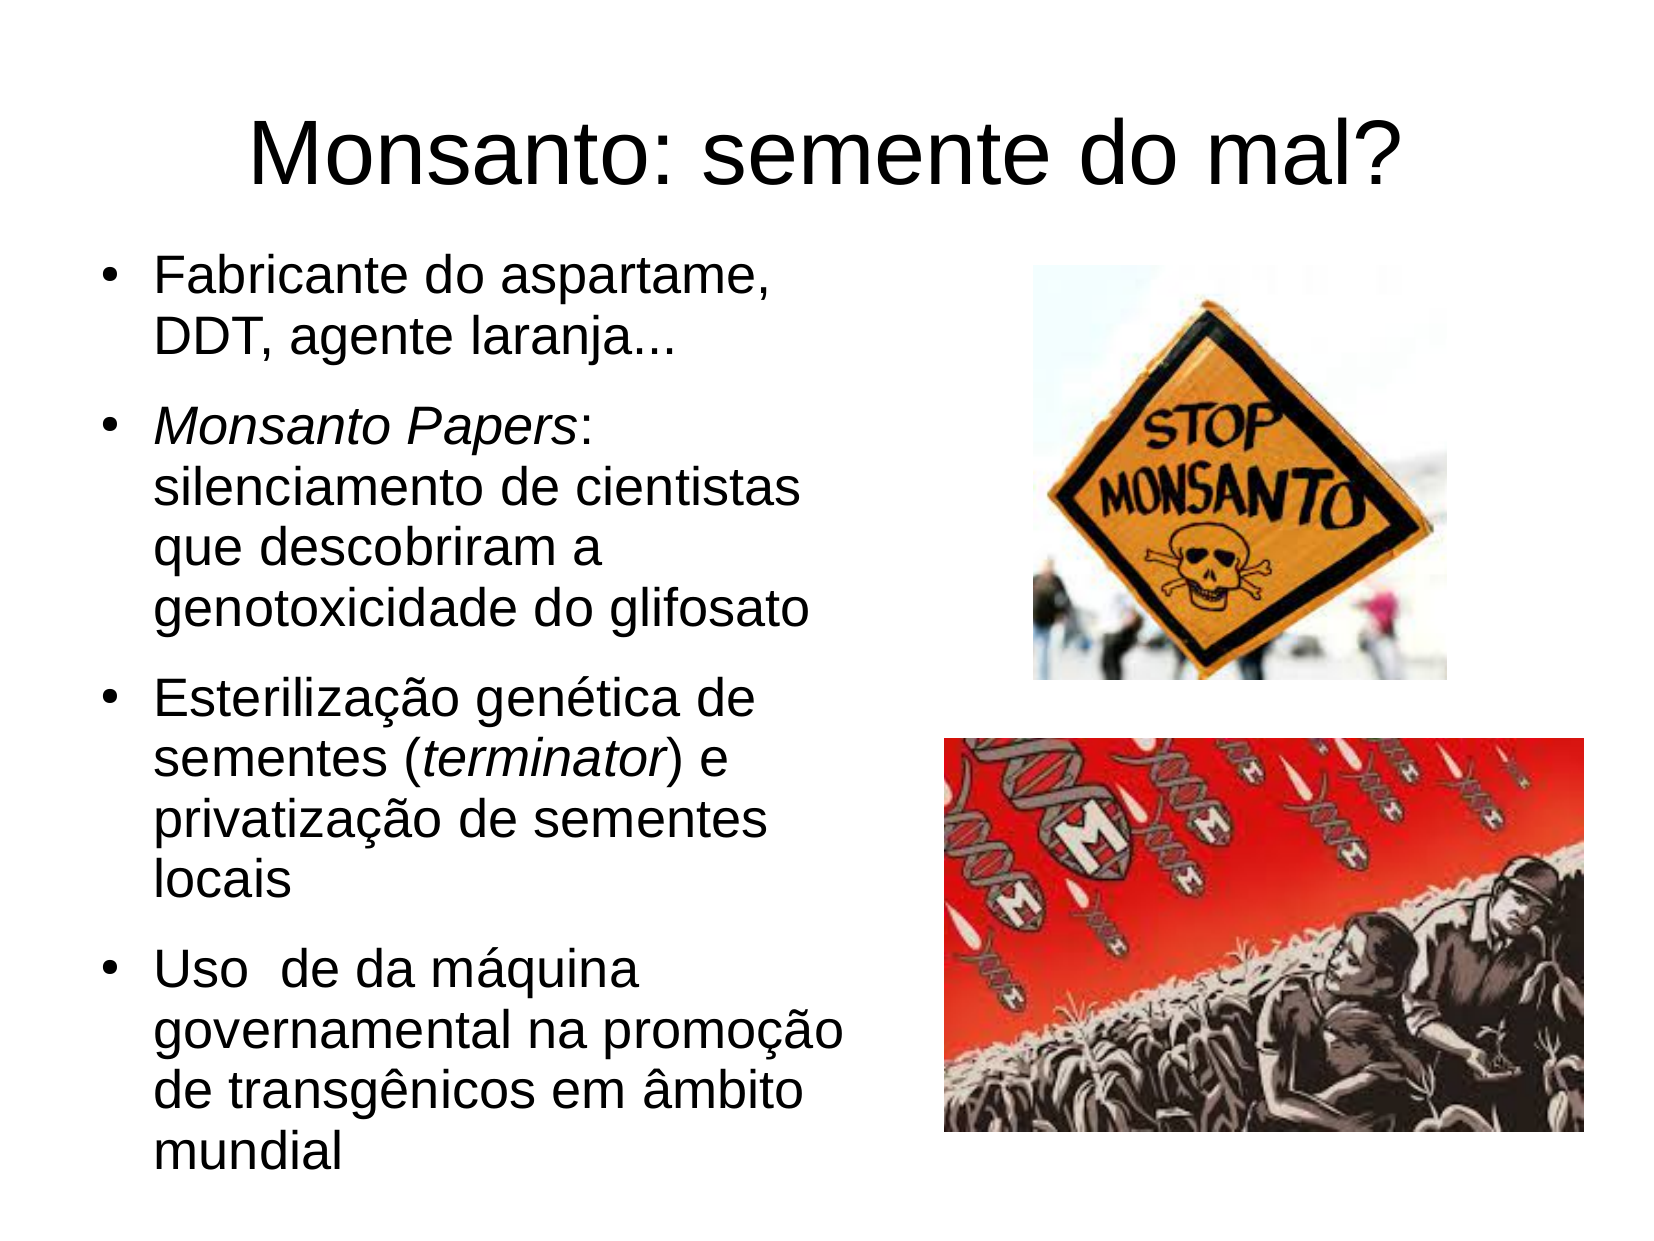

# Monsanto: semente do mal?
Fabricante do aspartame, DDT, agente laranja...
Monsanto Papers: silenciamento de cientistas que descobriram a genotoxicidade do glifosato
Esterilização genética de sementes (terminator) e privatização de sementes locais
Uso de da máquina governamental na promoção de transgênicos em âmbito mundial